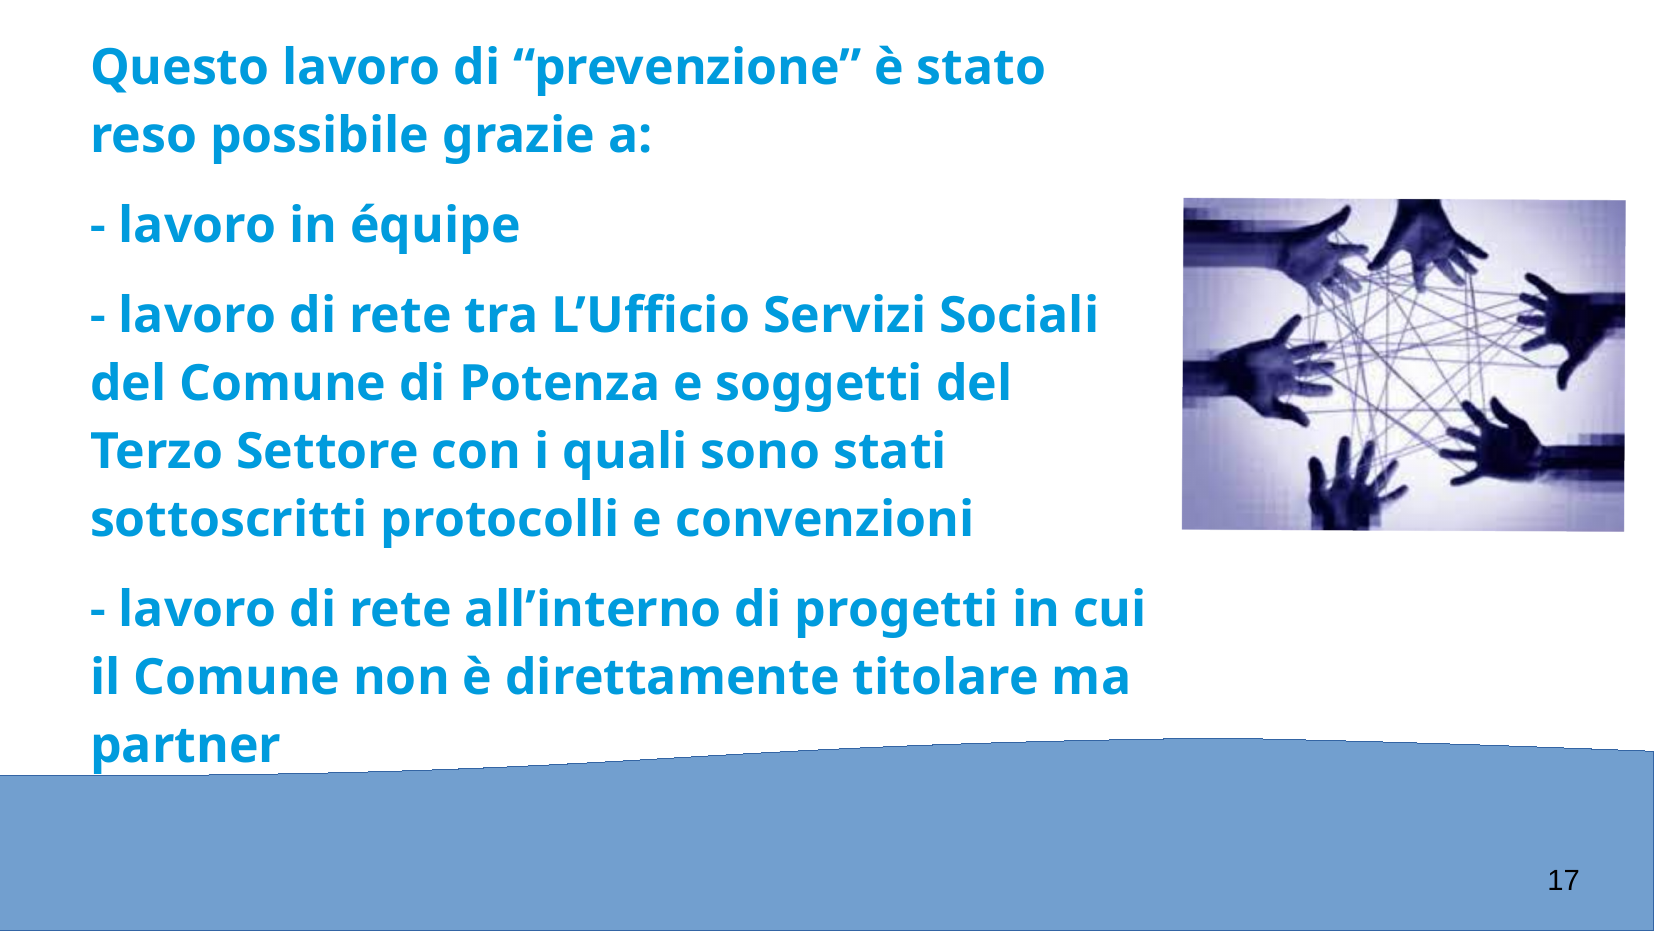

# Questo lavoro di “prevenzione” è stato reso possibile grazie a:
- lavoro in équipe
- lavoro di rete tra L’Ufficio Servizi Sociali del Comune di Potenza e soggetti del Terzo Settore con i quali sono stati sottoscritti protocolli e convenzioni
- lavoro di rete all’interno di progetti in cui il Comune non è direttamente titolare ma partner